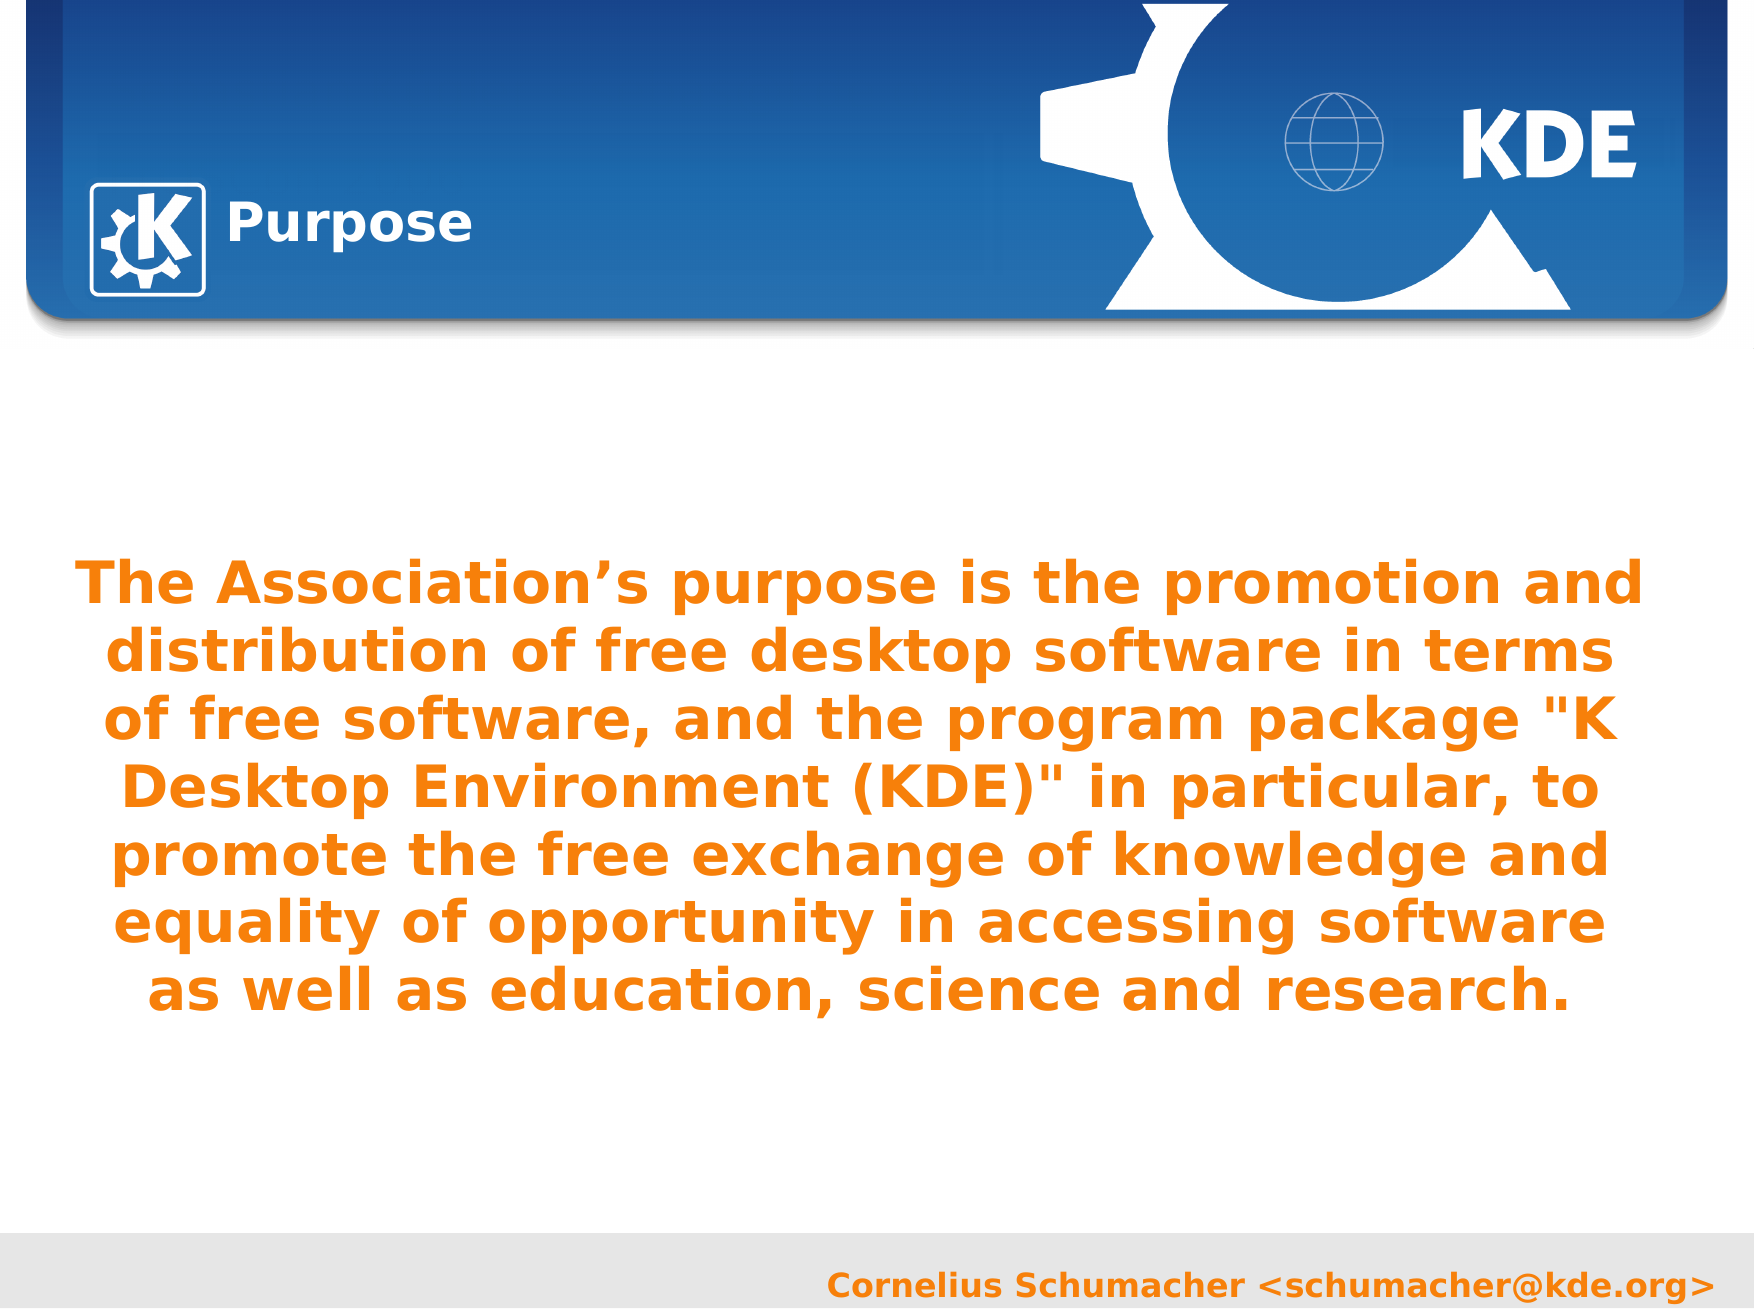

# Purpose
The Association’s purpose is the promotion and distribution of free desktop software in terms of free software, and the program package "K Desktop Environment (KDE)" in particular, to promote the free exchange of knowledge and equality of opportunity in accessing software as well as education, science and research.